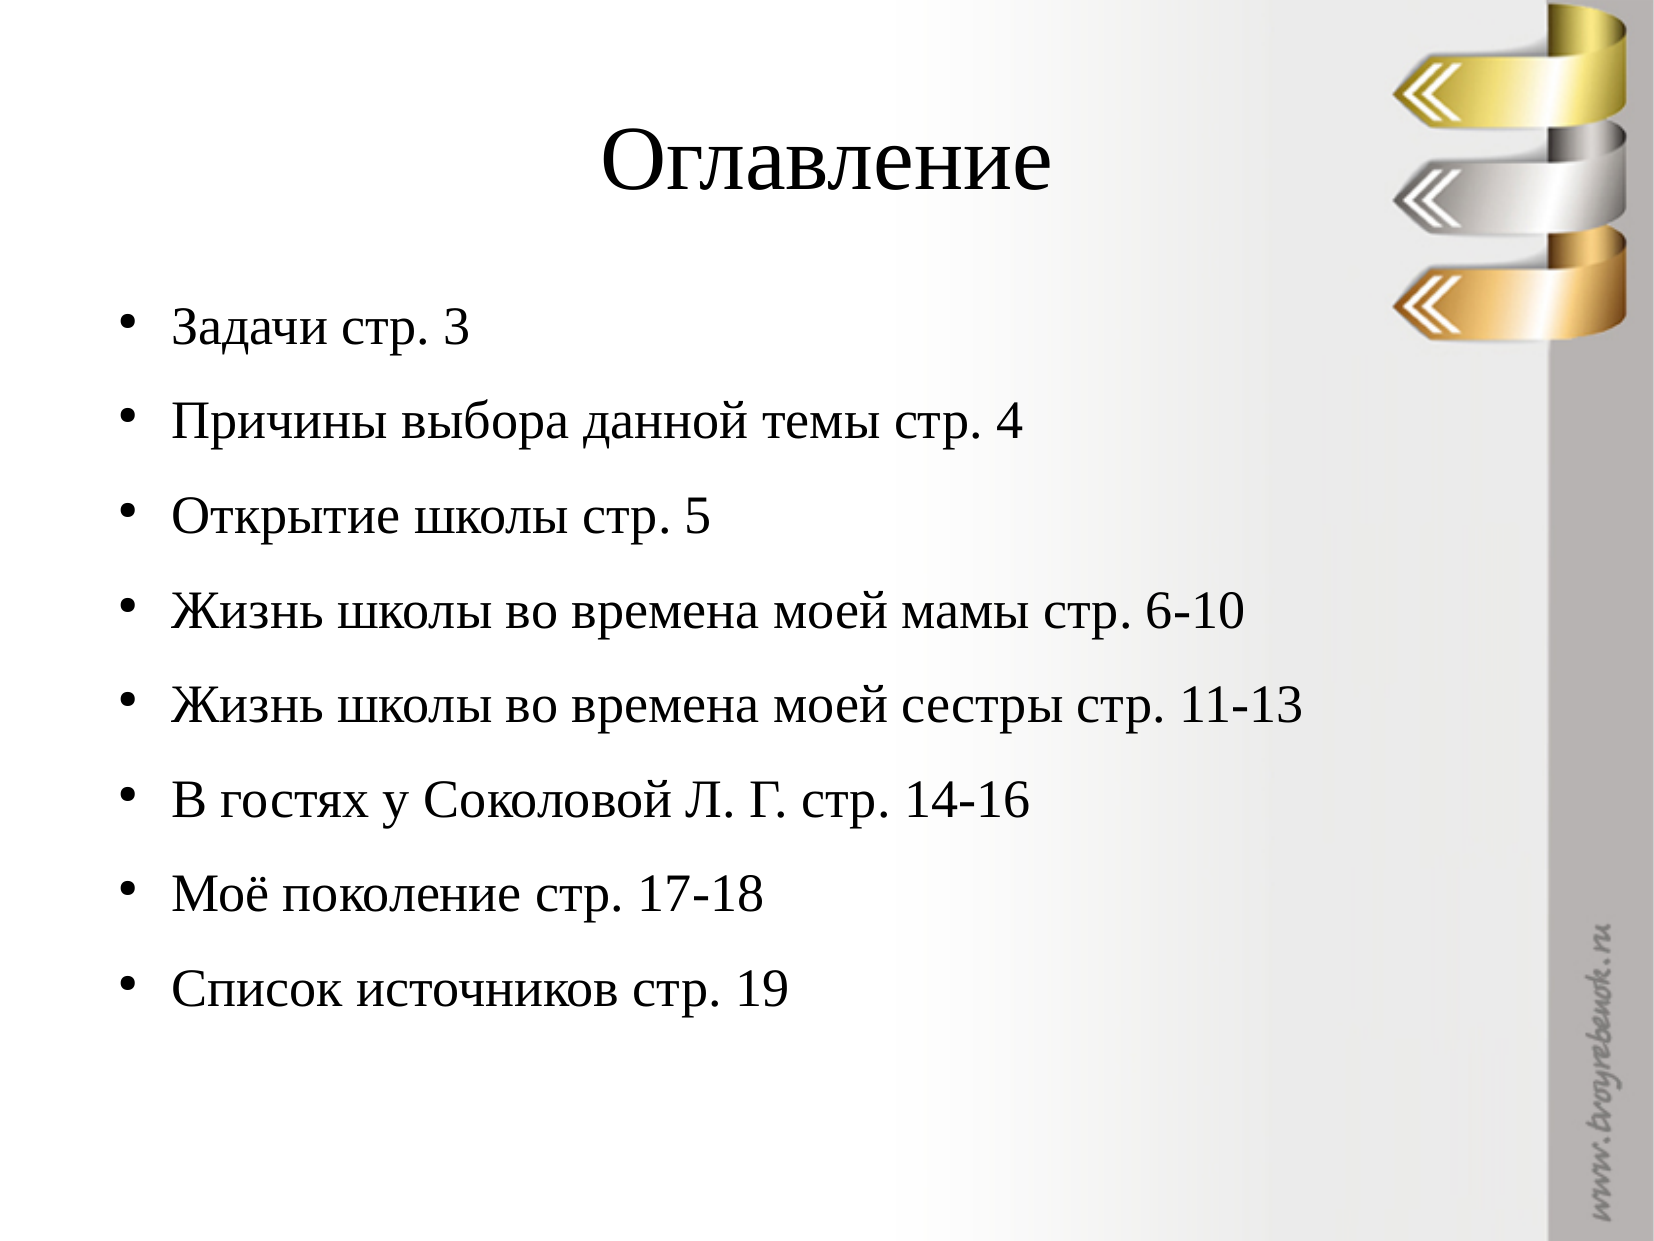

# Оглавление
Задачи стр. 3
Причины выбора данной темы стр. 4
Открытие школы стр. 5
Жизнь школы во времена моей мамы стр. 6-10
Жизнь школы во времена моей сестры стр. 11-13
В гостях у Соколовой Л. Г. стр. 14-16
Моё поколение стр. 17-18
Список источников стр. 19